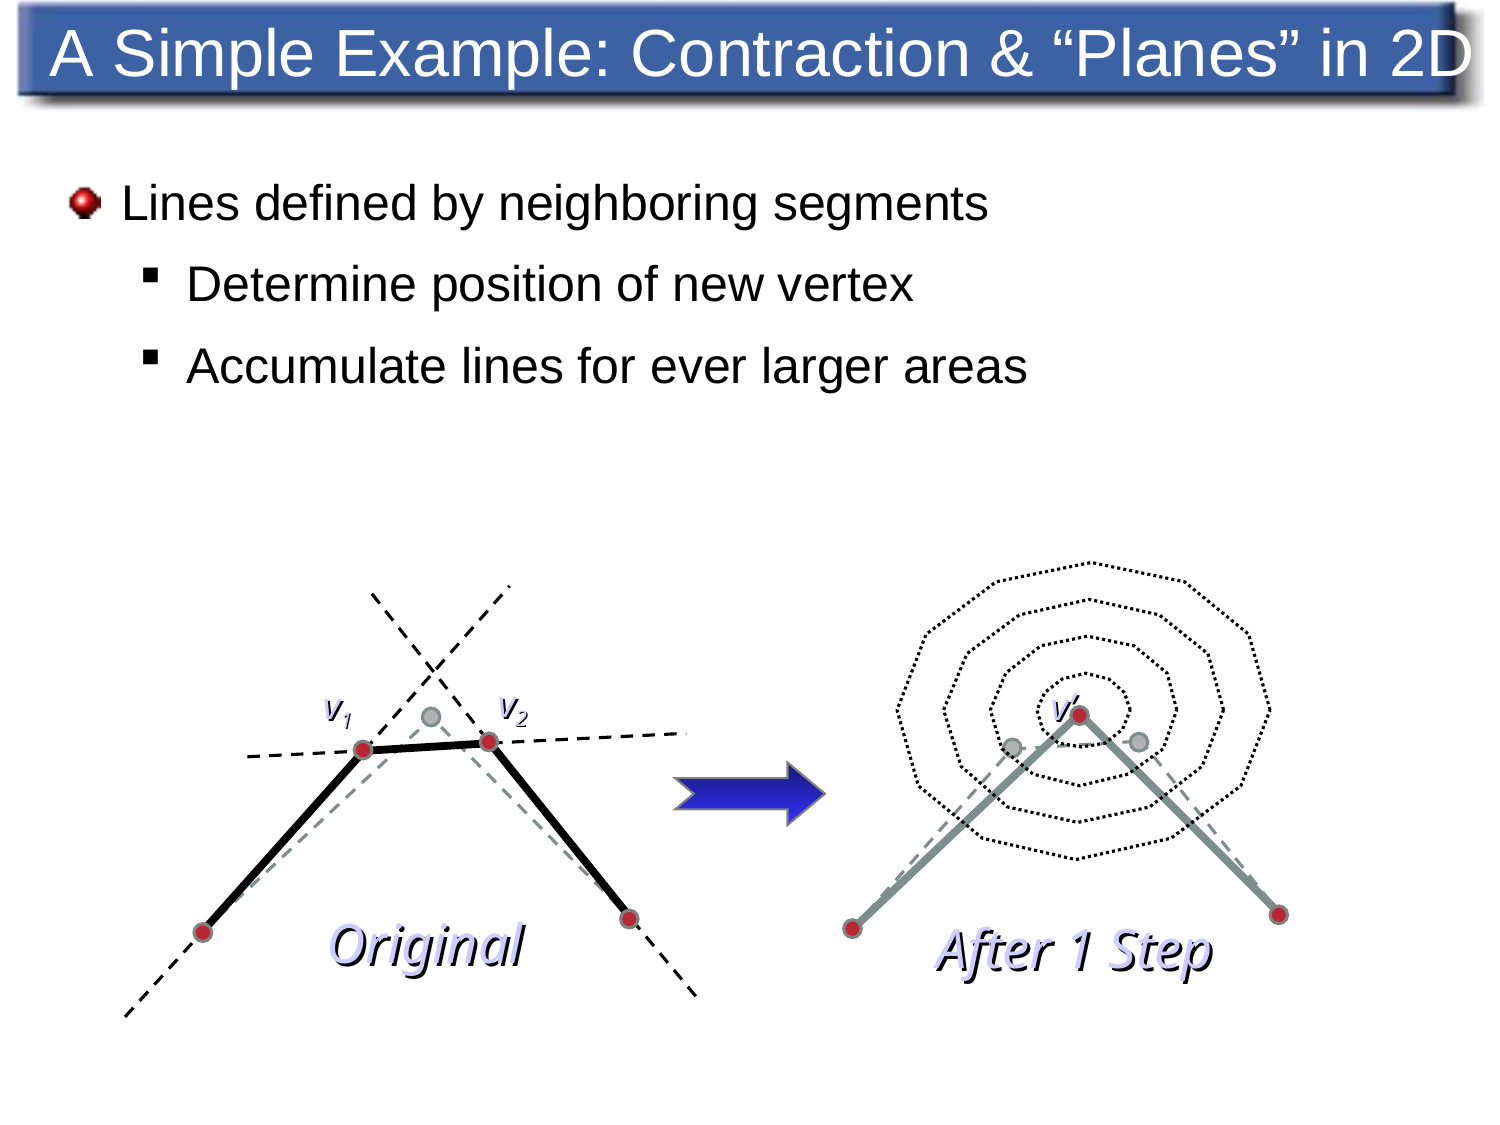

# A Simple Example: Contraction & “Planes” in 2D
Lines defined by neighboring segments
Determine position of new vertex
Accumulate lines for ever larger areas
v2
v1
v’
Original
After 1 Step